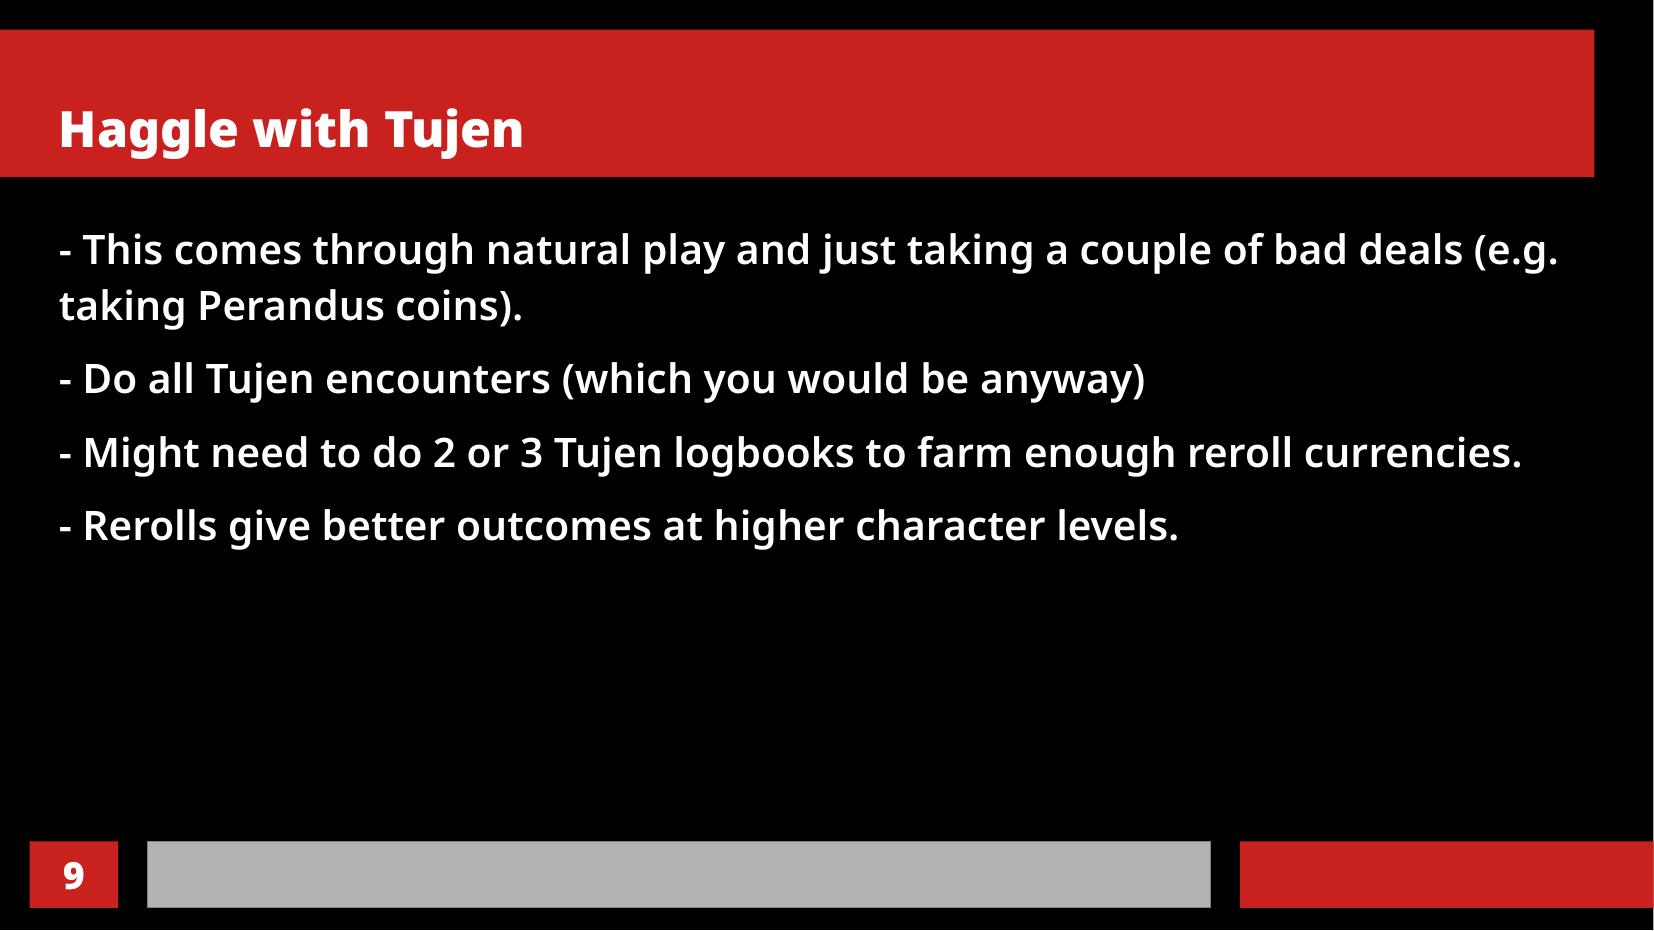

# Haggle with Tujen
- This comes through natural play and just taking a couple of bad deals (e.g. taking Perandus coins).
- Do all Tujen encounters (which you would be anyway)
- Might need to do 2 or 3 Tujen logbooks to farm enough reroll currencies.
- Rerolls give better outcomes at higher character levels.
9